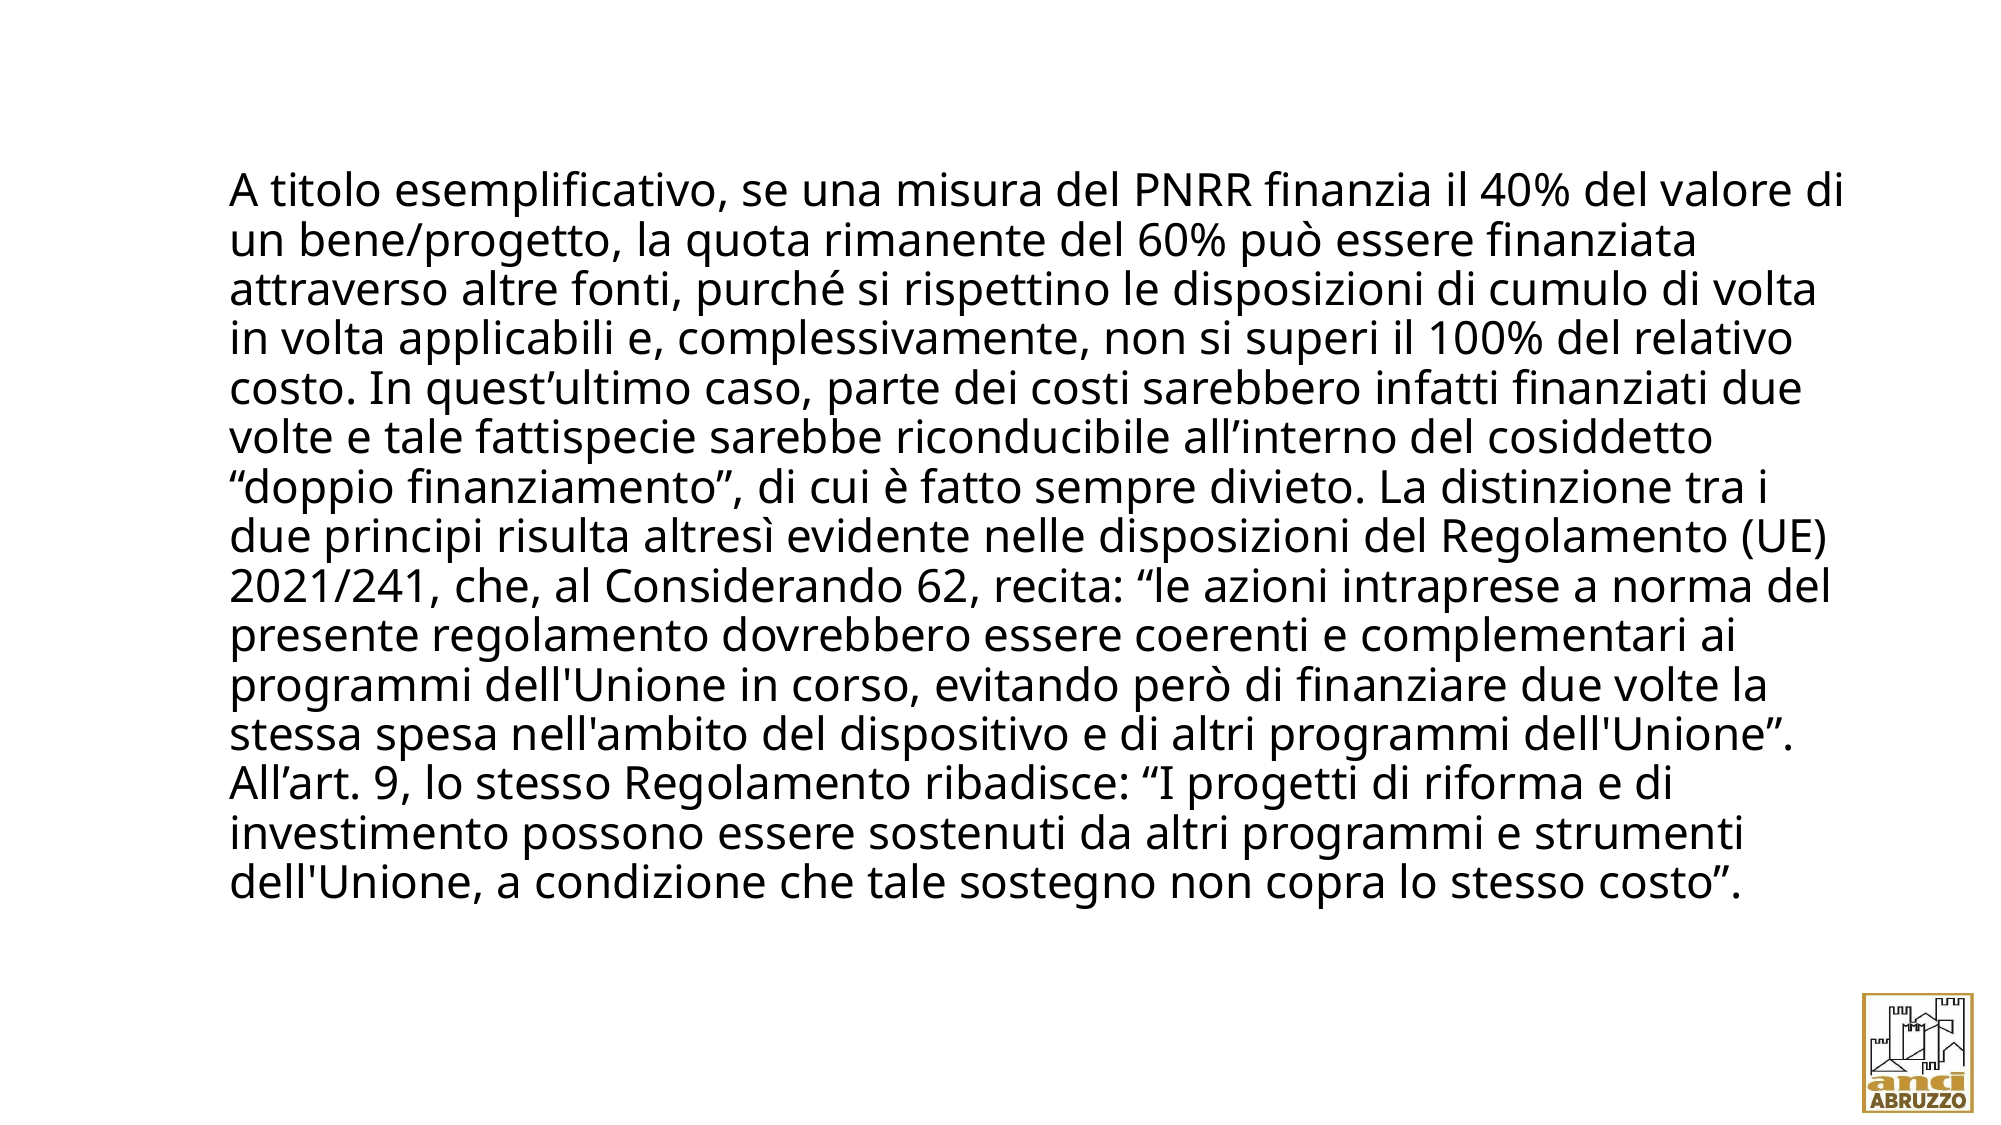

# A titolo esemplificativo, se una misura del PNRR finanzia il 40% del valore di un bene/progetto, la quota rimanente del 60% può essere finanziata attraverso altre fonti, purché si rispettino le disposizioni di cumulo di volta in volta applicabili e, complessivamente, non si superi il 100% del relativo costo. In quest’ultimo caso, parte dei costi sarebbero infatti finanziati due volte e tale fattispecie sarebbe riconducibile all’interno del cosiddetto “doppio finanziamento”, di cui è fatto sempre divieto. La distinzione tra i due principi risulta altresì evidente nelle disposizioni del Regolamento (UE) 2021/241, che, al Considerando 62, recita: “le azioni intraprese a norma del presente regolamento dovrebbero essere coerenti e complementari ai programmi dell'Unione in corso, evitando però di finanziare due volte la stessa spesa nell'ambito del dispositivo e di altri programmi dell'Unione”. All’art. 9, lo stesso Regolamento ribadisce: “I progetti di riforma e di investimento possono essere sostenuti da altri programmi e strumenti dell'Unione, a condizione che tale sostegno non copra lo stesso costo”.